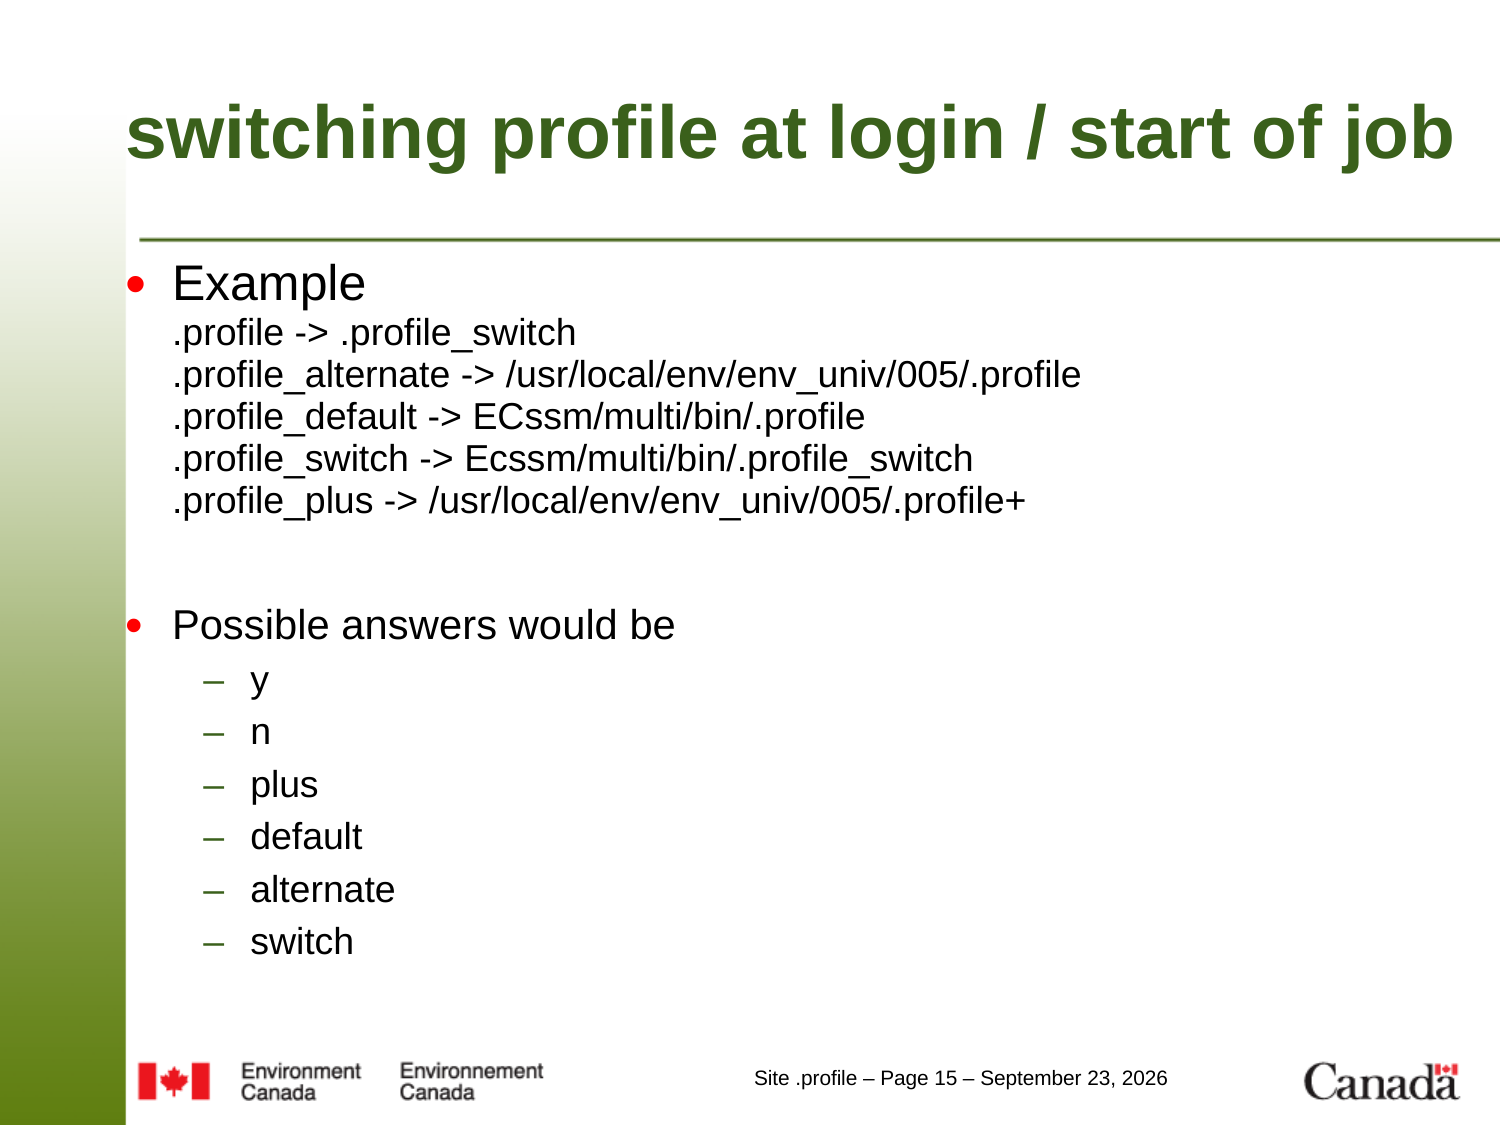

# switching profile at login / start of job
Example
.profile -> .profile_switch
.profile_alternate -> /usr/local/env/env_univ/005/.profile
.profile_default -> ECssm/multi/bin/.profile
.profile_switch -> Ecssm/multi/bin/.profile_switch
.profile_plus -> /usr/local/env/env_univ/005/.profile+
Possible answers would be
y
n
plus
default
alternate
switch